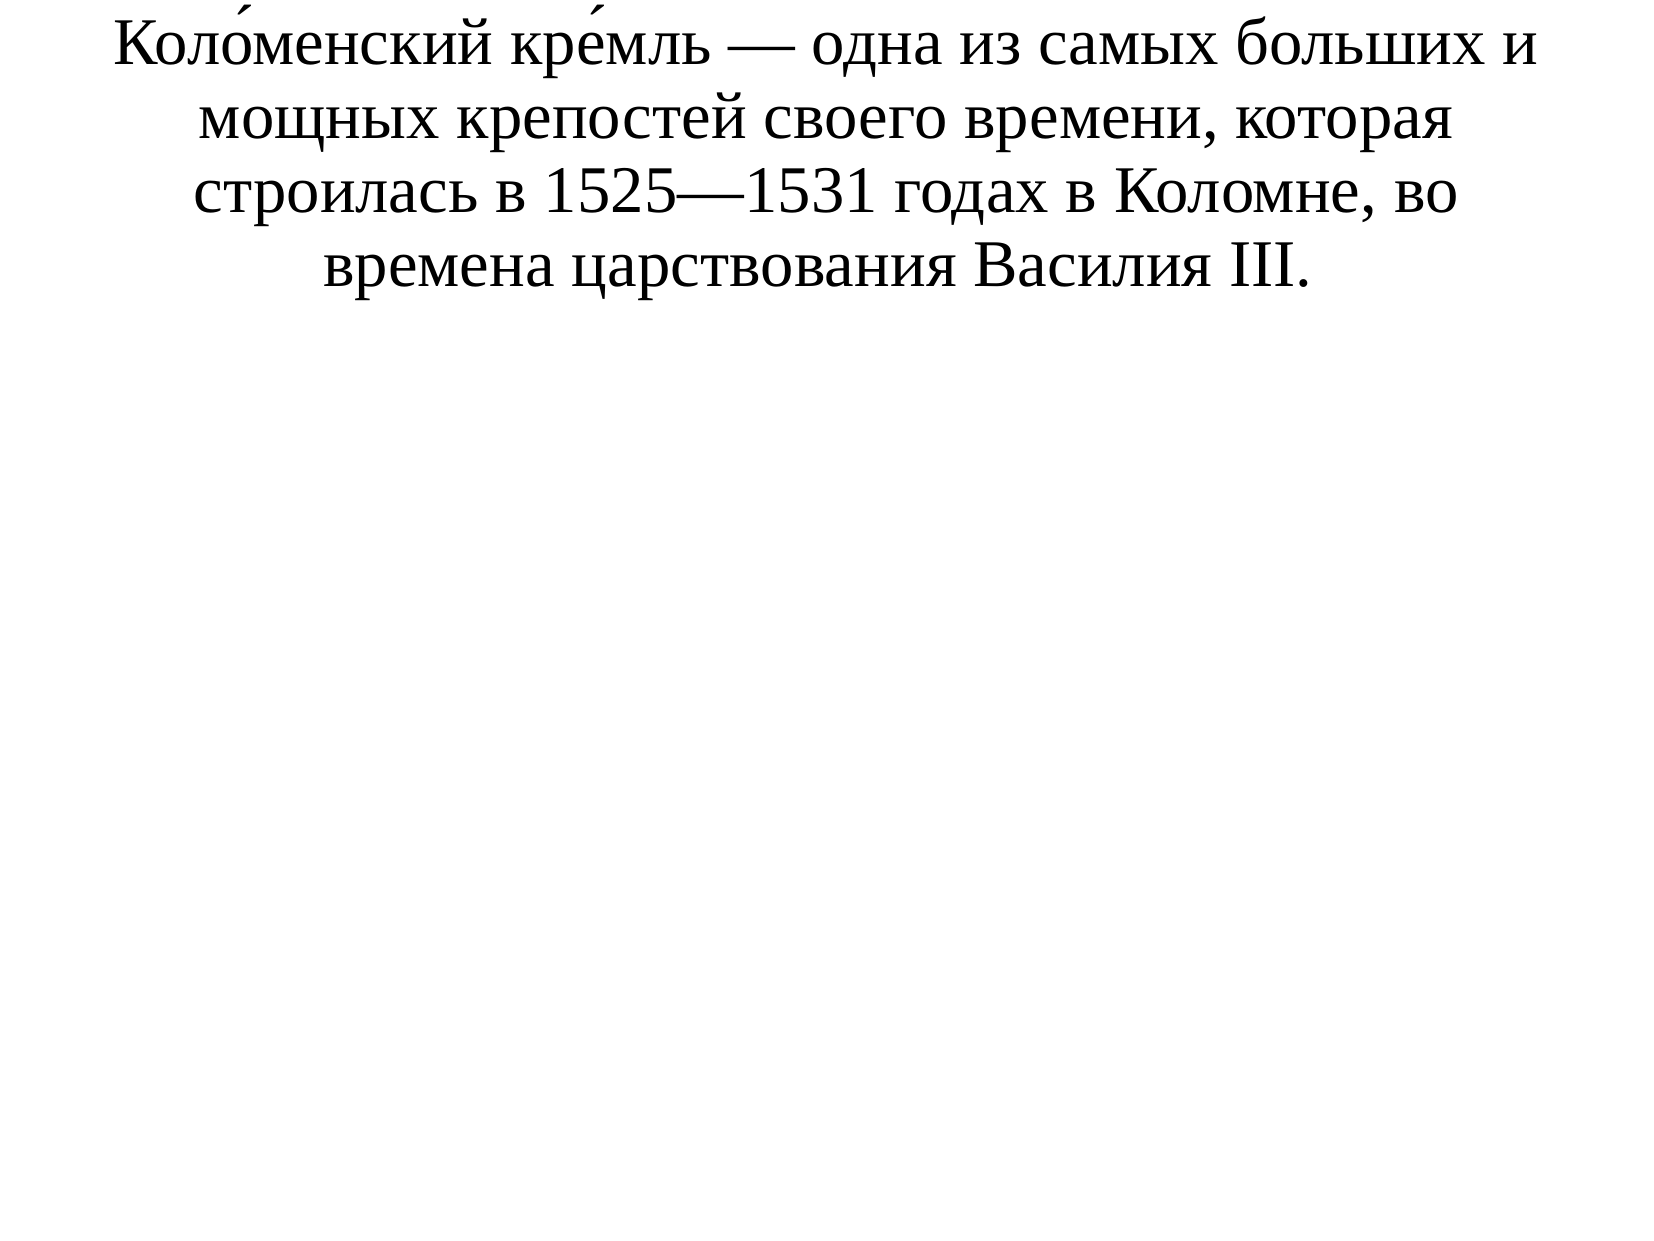

# Коло́менский кре́мль — одна из самых больших и мощных крепостей своего времени, которая строилась в 1525—1531 годах в Коломне, во времена царствования Василия III.